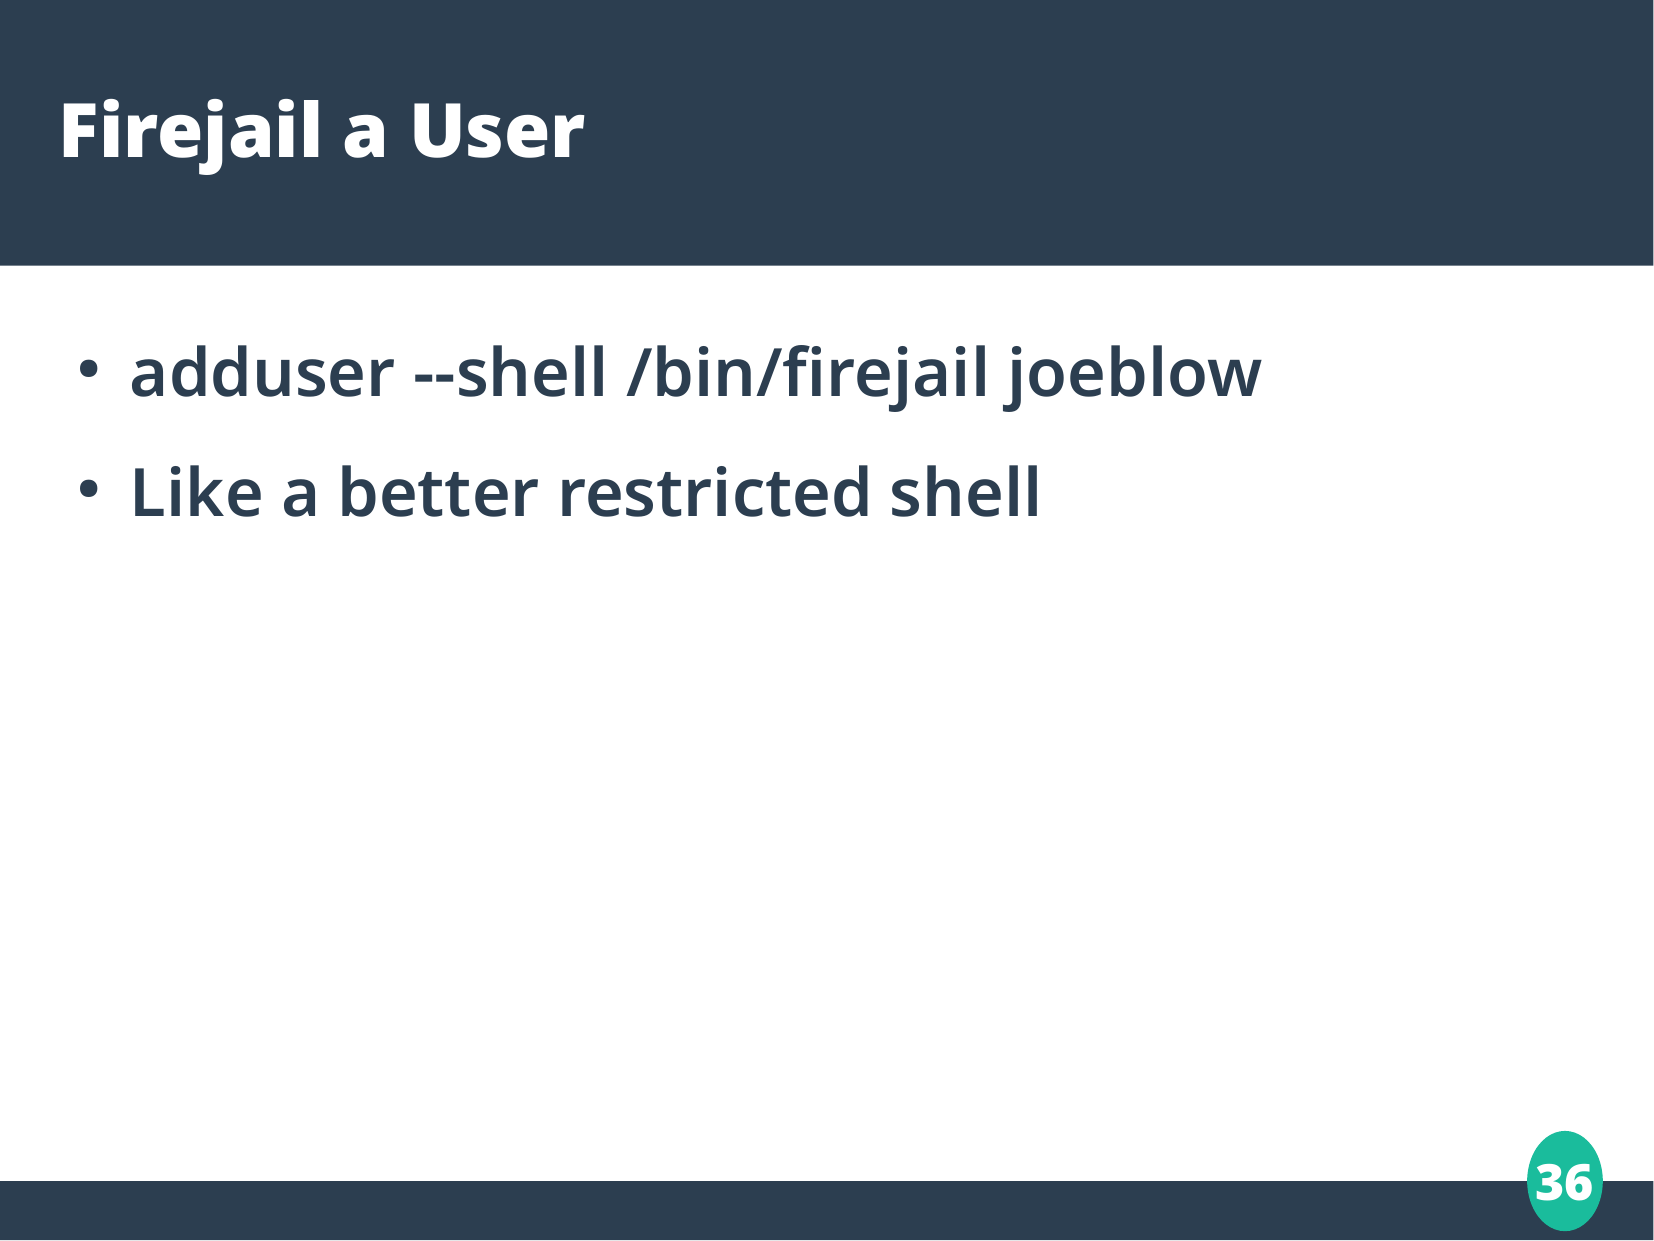

# Firejail a User
adduser --shell /bin/firejail joeblow
Like a better restricted shell